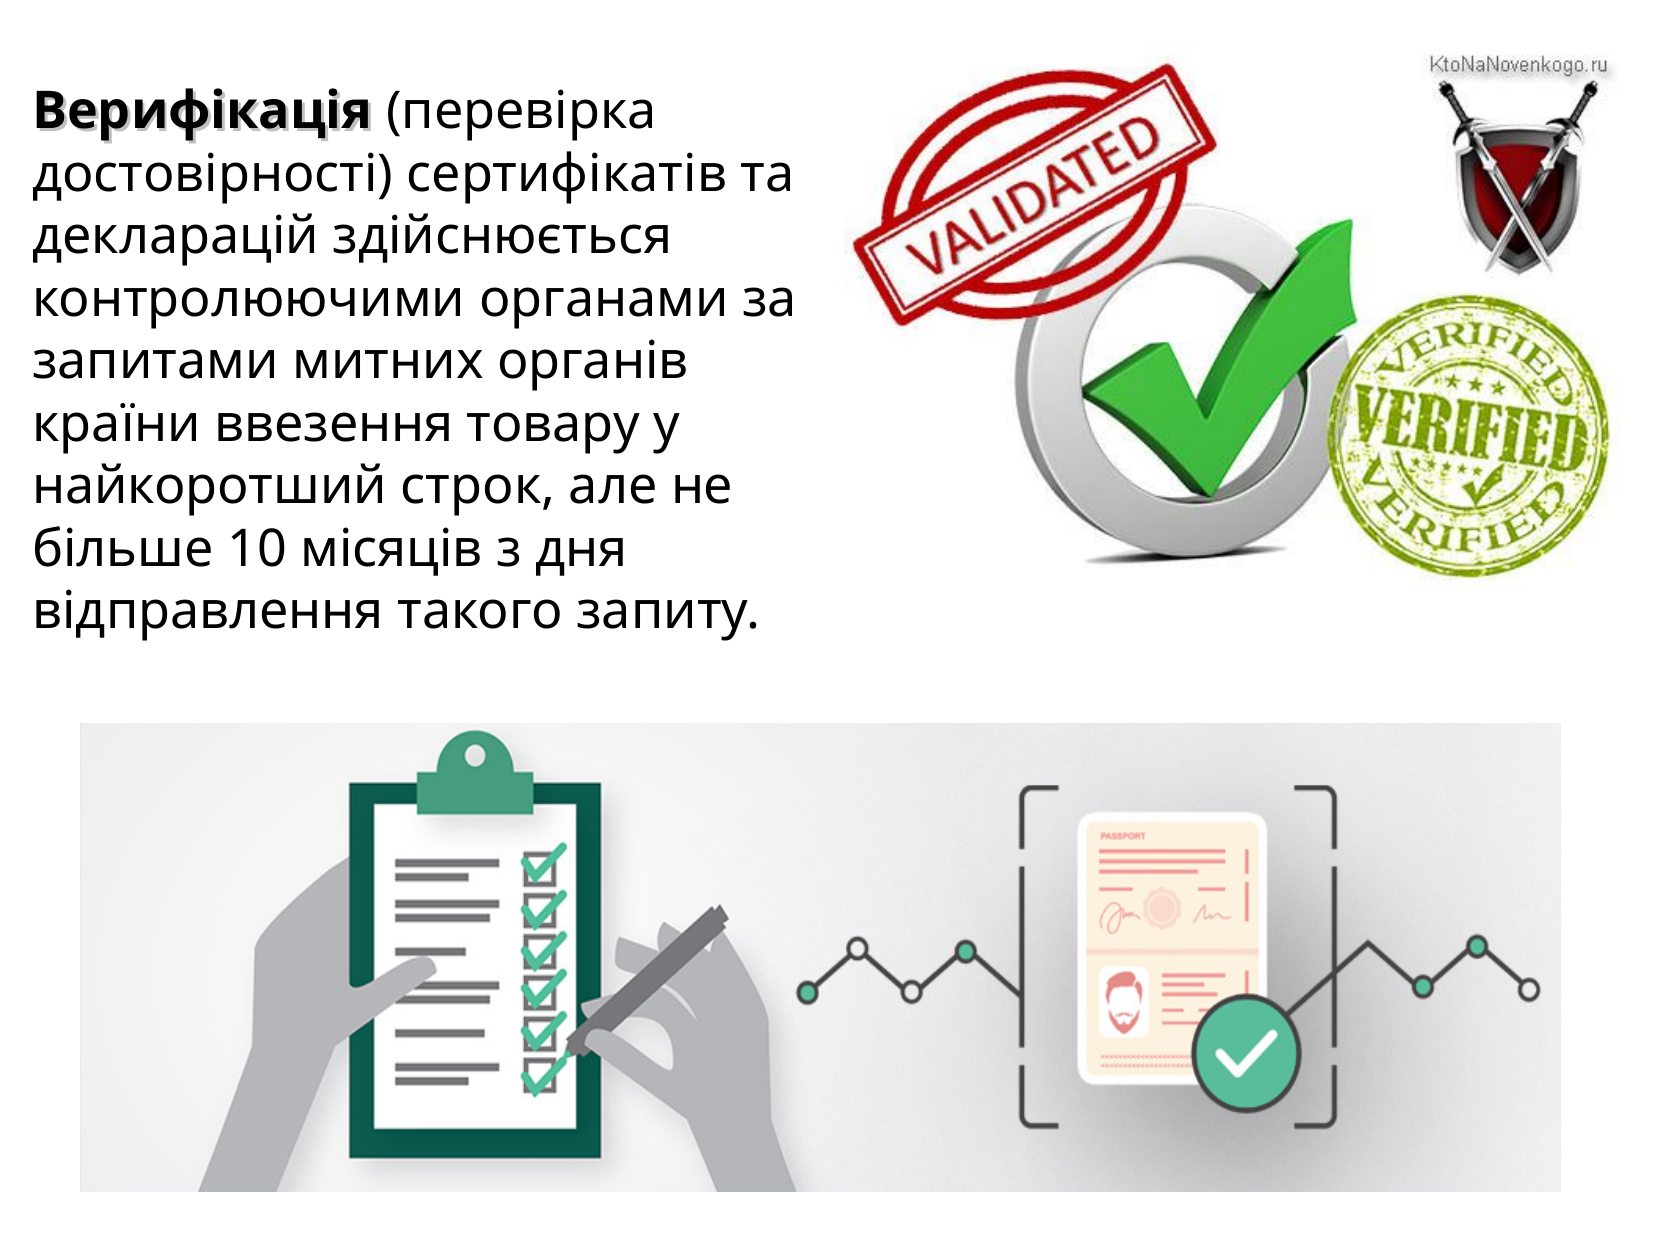

Верифікація (перевірка достовірності) сертифікатів та декларацій здійснюється контролюючими органами за запитами митних органів країни ввезення товару у найкоротший строк, але не більше 10 місяців з дня відправлення такого запиту.